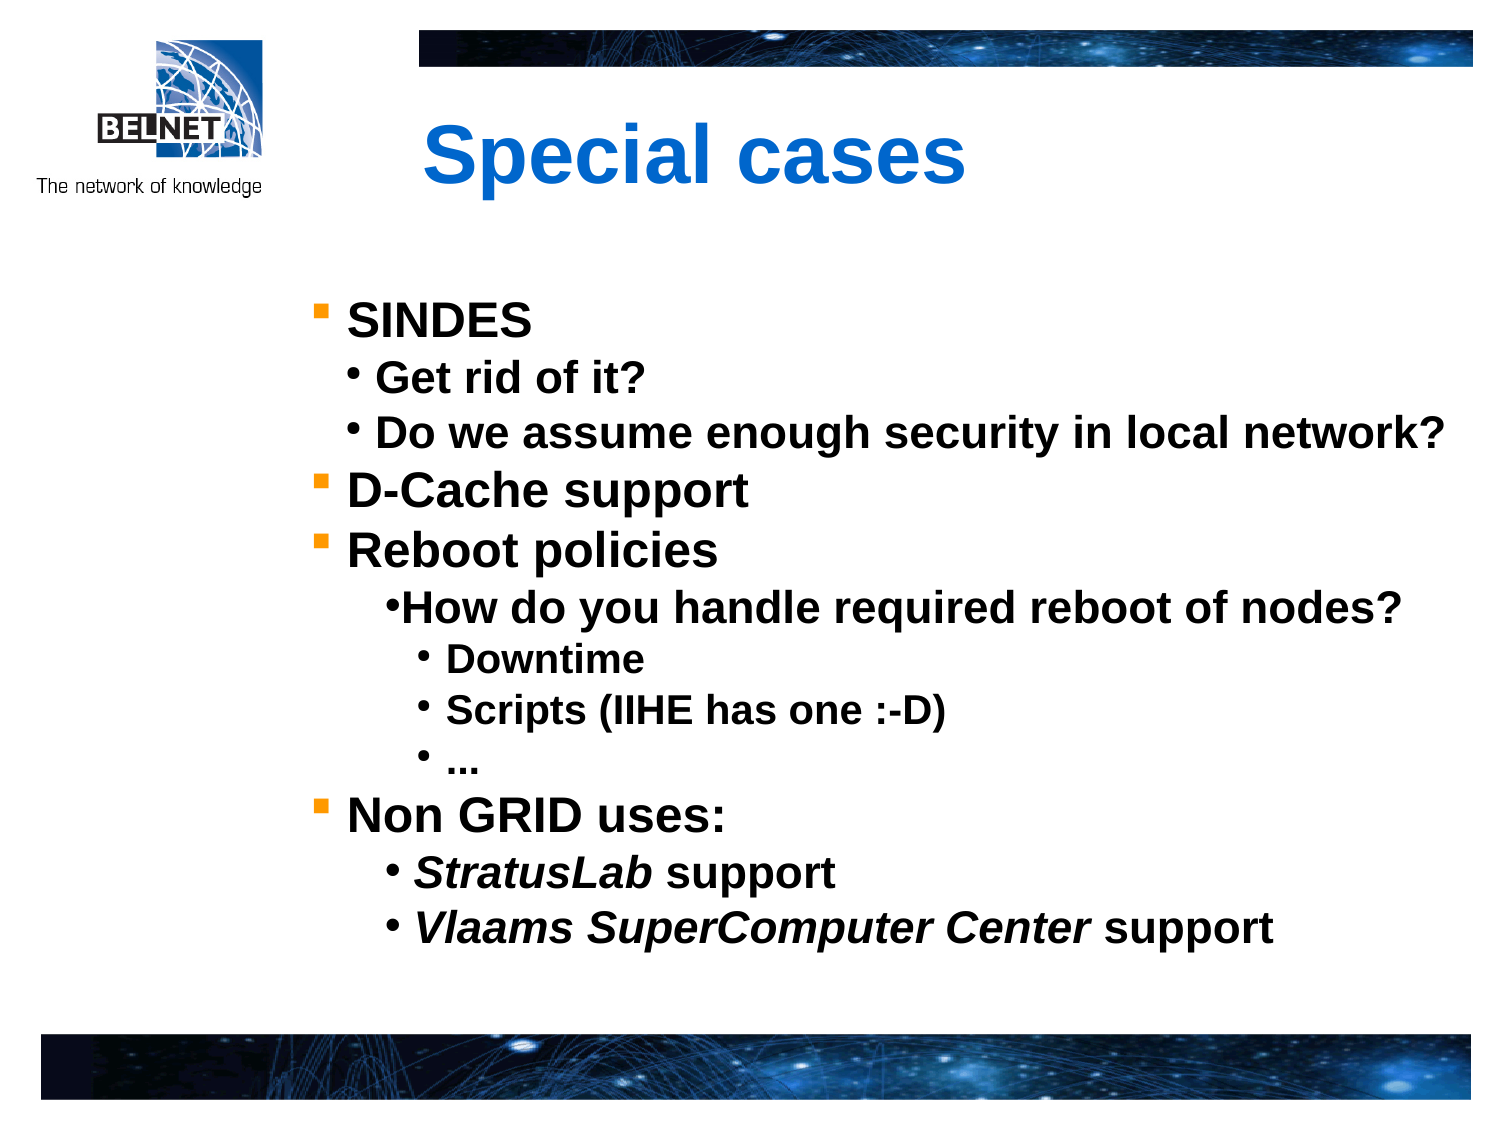

Special cases
 SINDES
Get rid of it?
Do we assume enough security in local network?
 D-Cache support
 Reboot policies
How do you handle required reboot of nodes?
Downtime
Scripts (IIHE has one :-D)
...
 Non GRID uses:
 StratusLab support
 Vlaams SuperComputer Center support